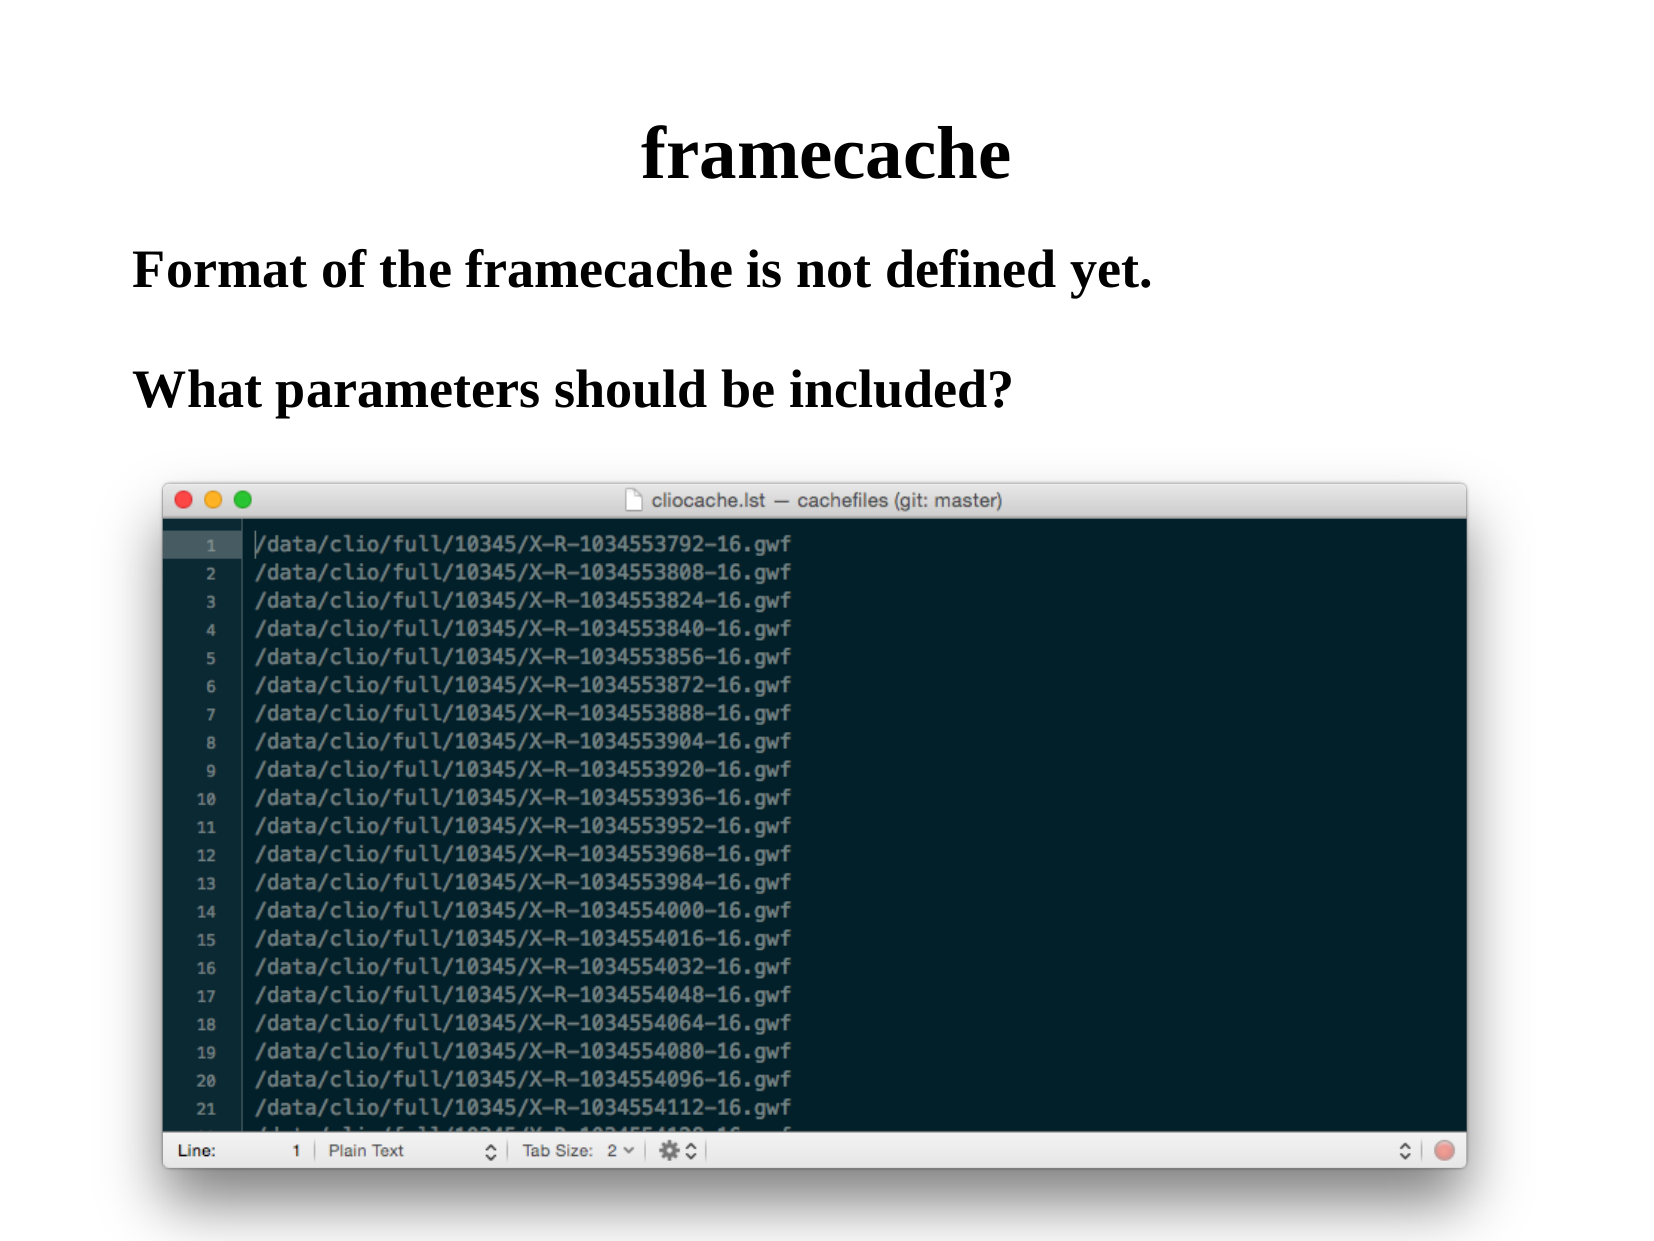

# framecache
Format of the framecache is not defined yet.
What parameters should be included?